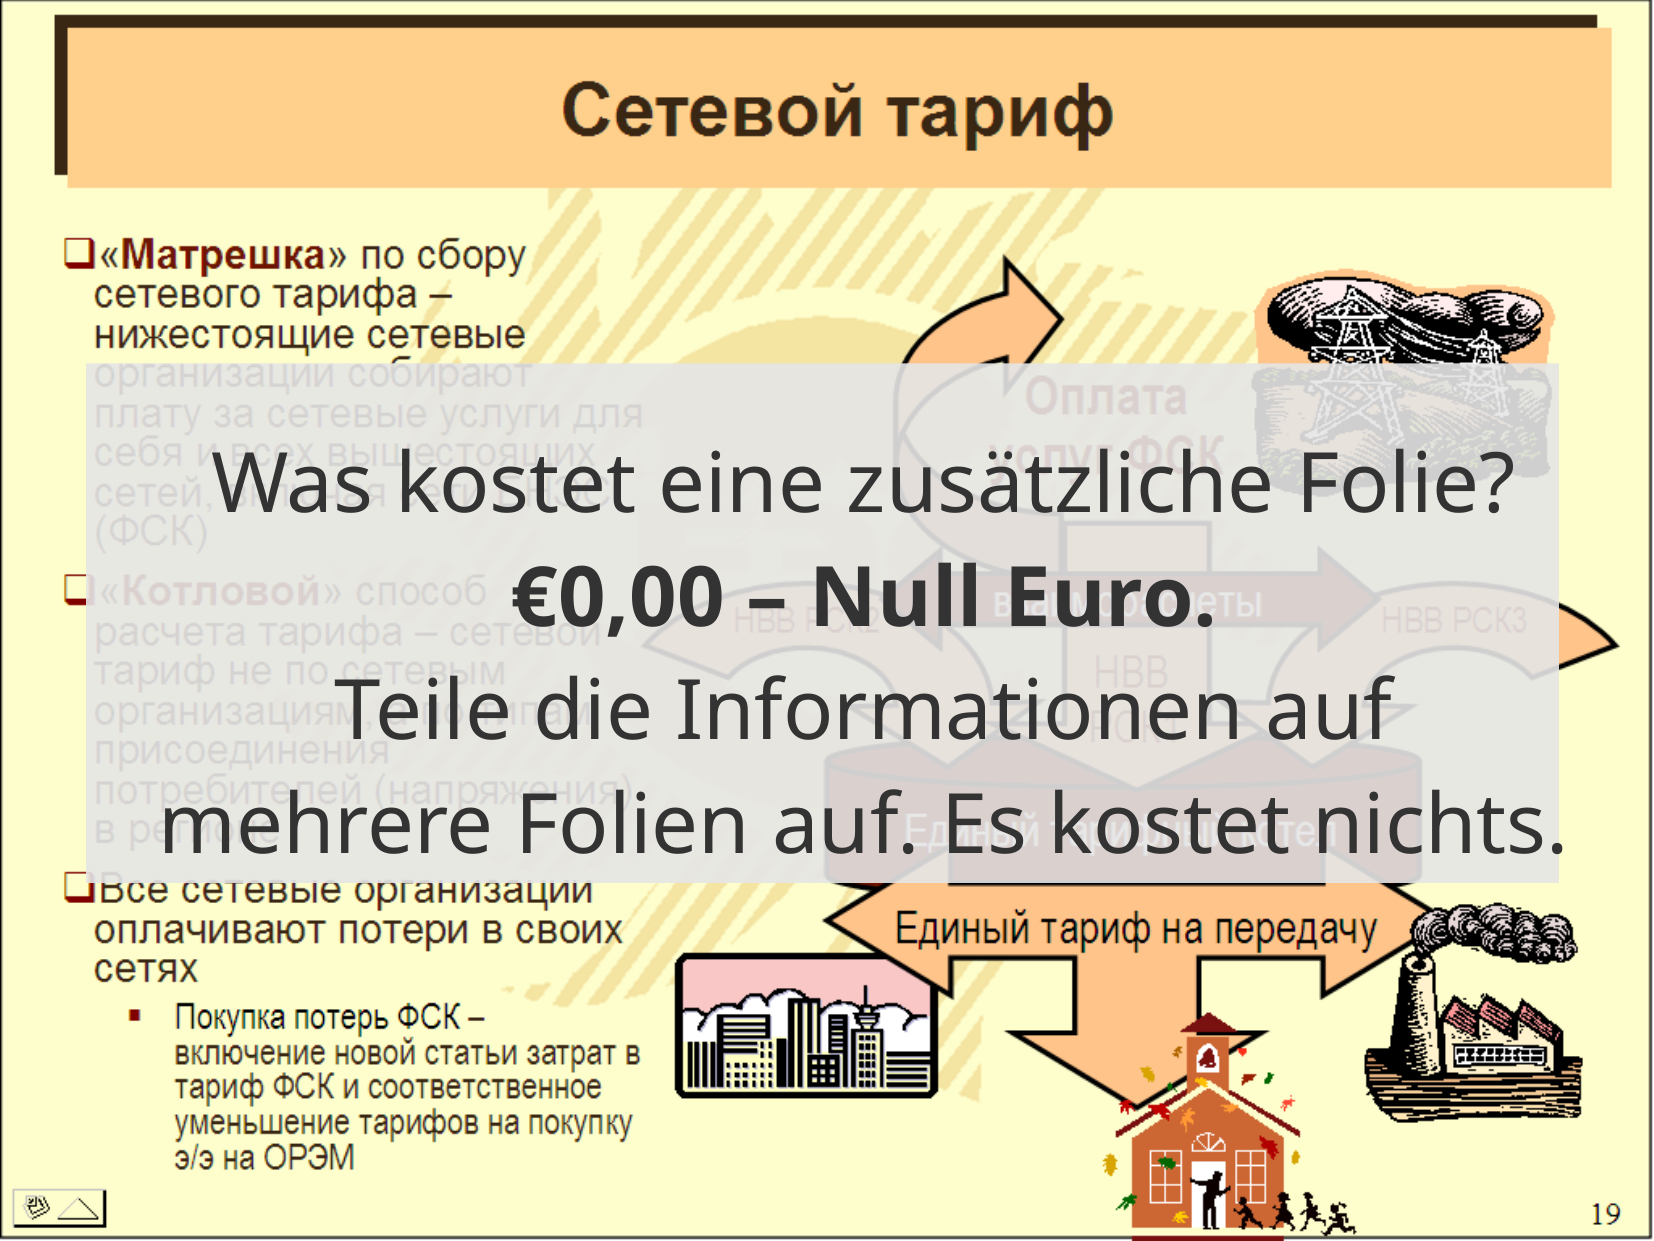

Was kostet eine zusätzliche Folie?
€0,00 – Null Euro.
Teile die Informationen auf
mehrere Folien auf. Es kostet nichts.